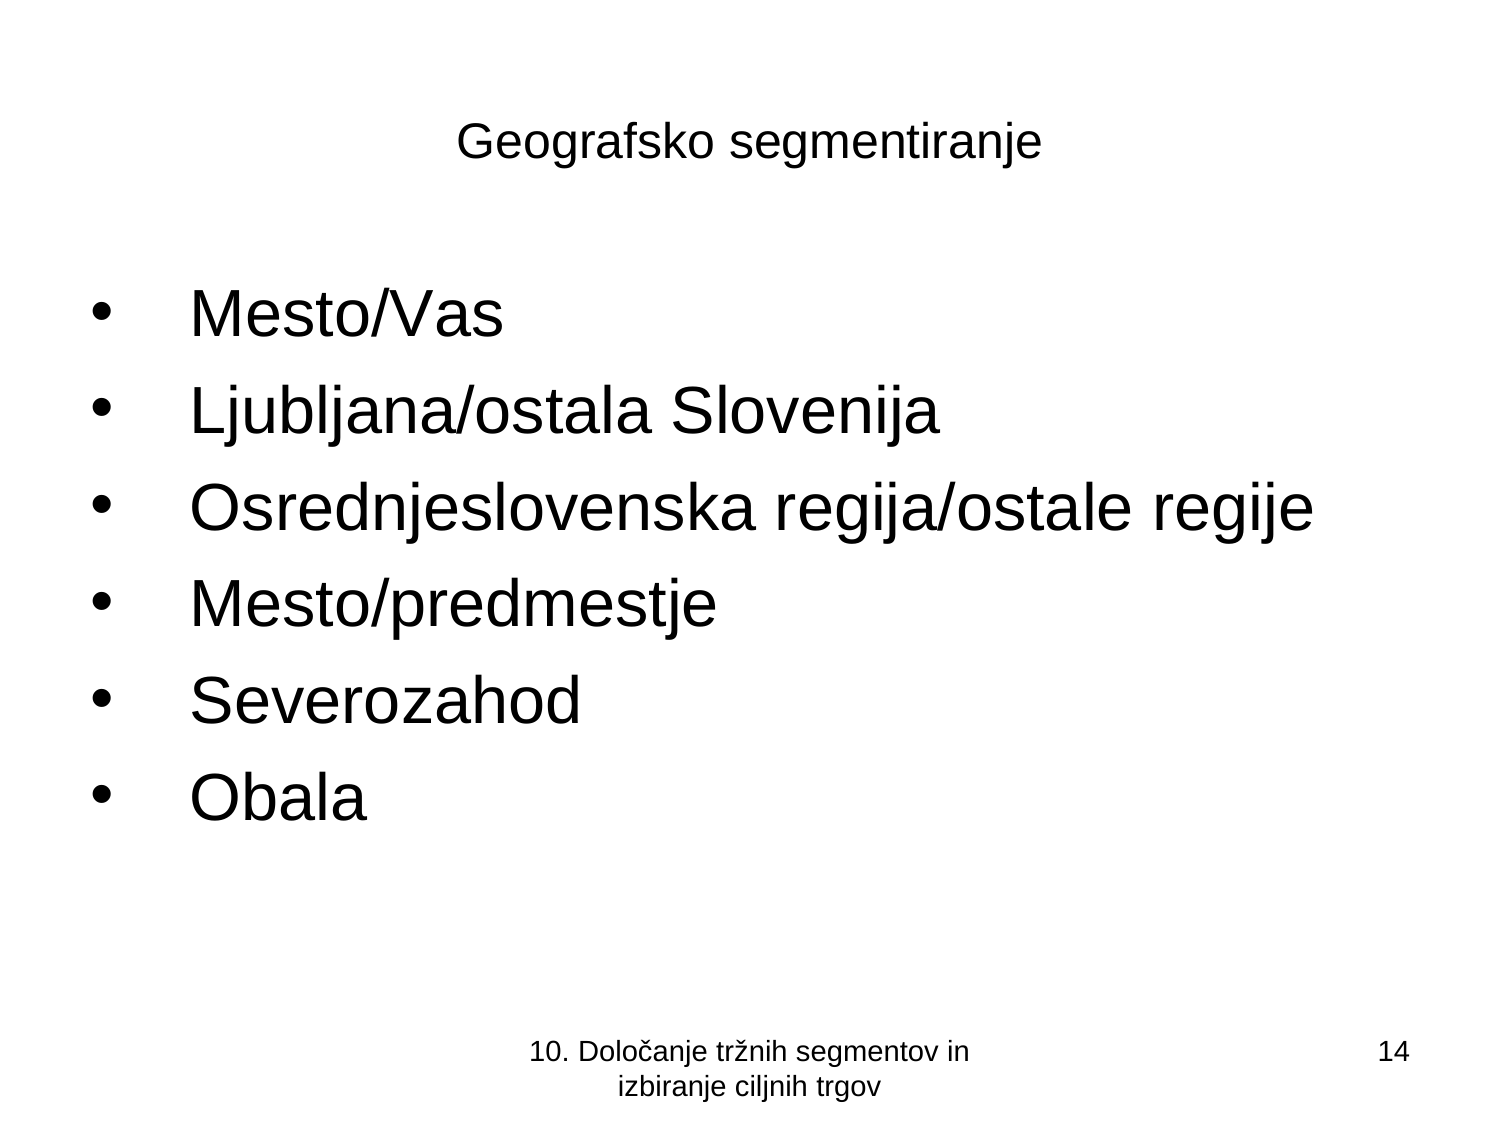

# Geografsko segmentiranje
Mesto/Vas
Ljubljana/ostala Slovenija
Osrednjeslovenska regija/ostale regije
Mesto/predmestje
Severozahod
Obala
10. Določanje tržnih segmentov in izbiranje ciljnih trgov